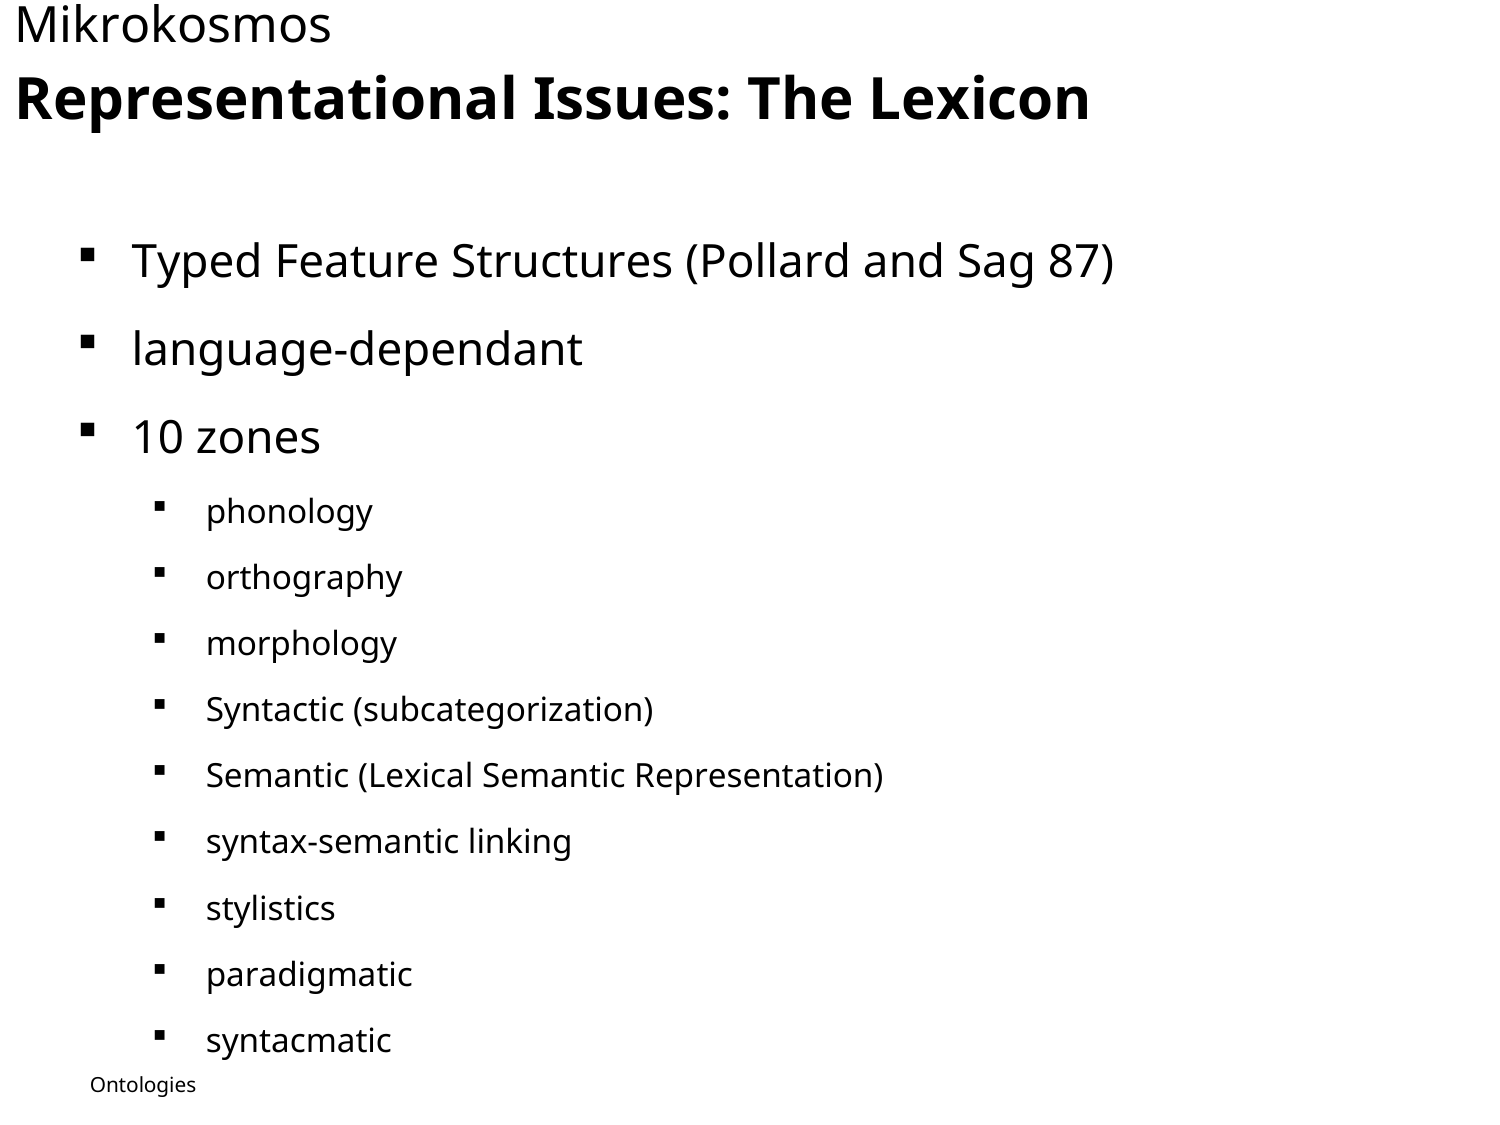

# Mikrokosmos Representational Issues: The Lexicon
Typed Feature Structures (Pollard and Sag 87)
language-dependant
10 zones
 phonology
 orthography
 morphology
 Syntactic (subcategorization)
 Semantic (Lexical Semantic Representation)
 syntax-semantic linking
 stylistics
 paradigmatic
 syntacmatic